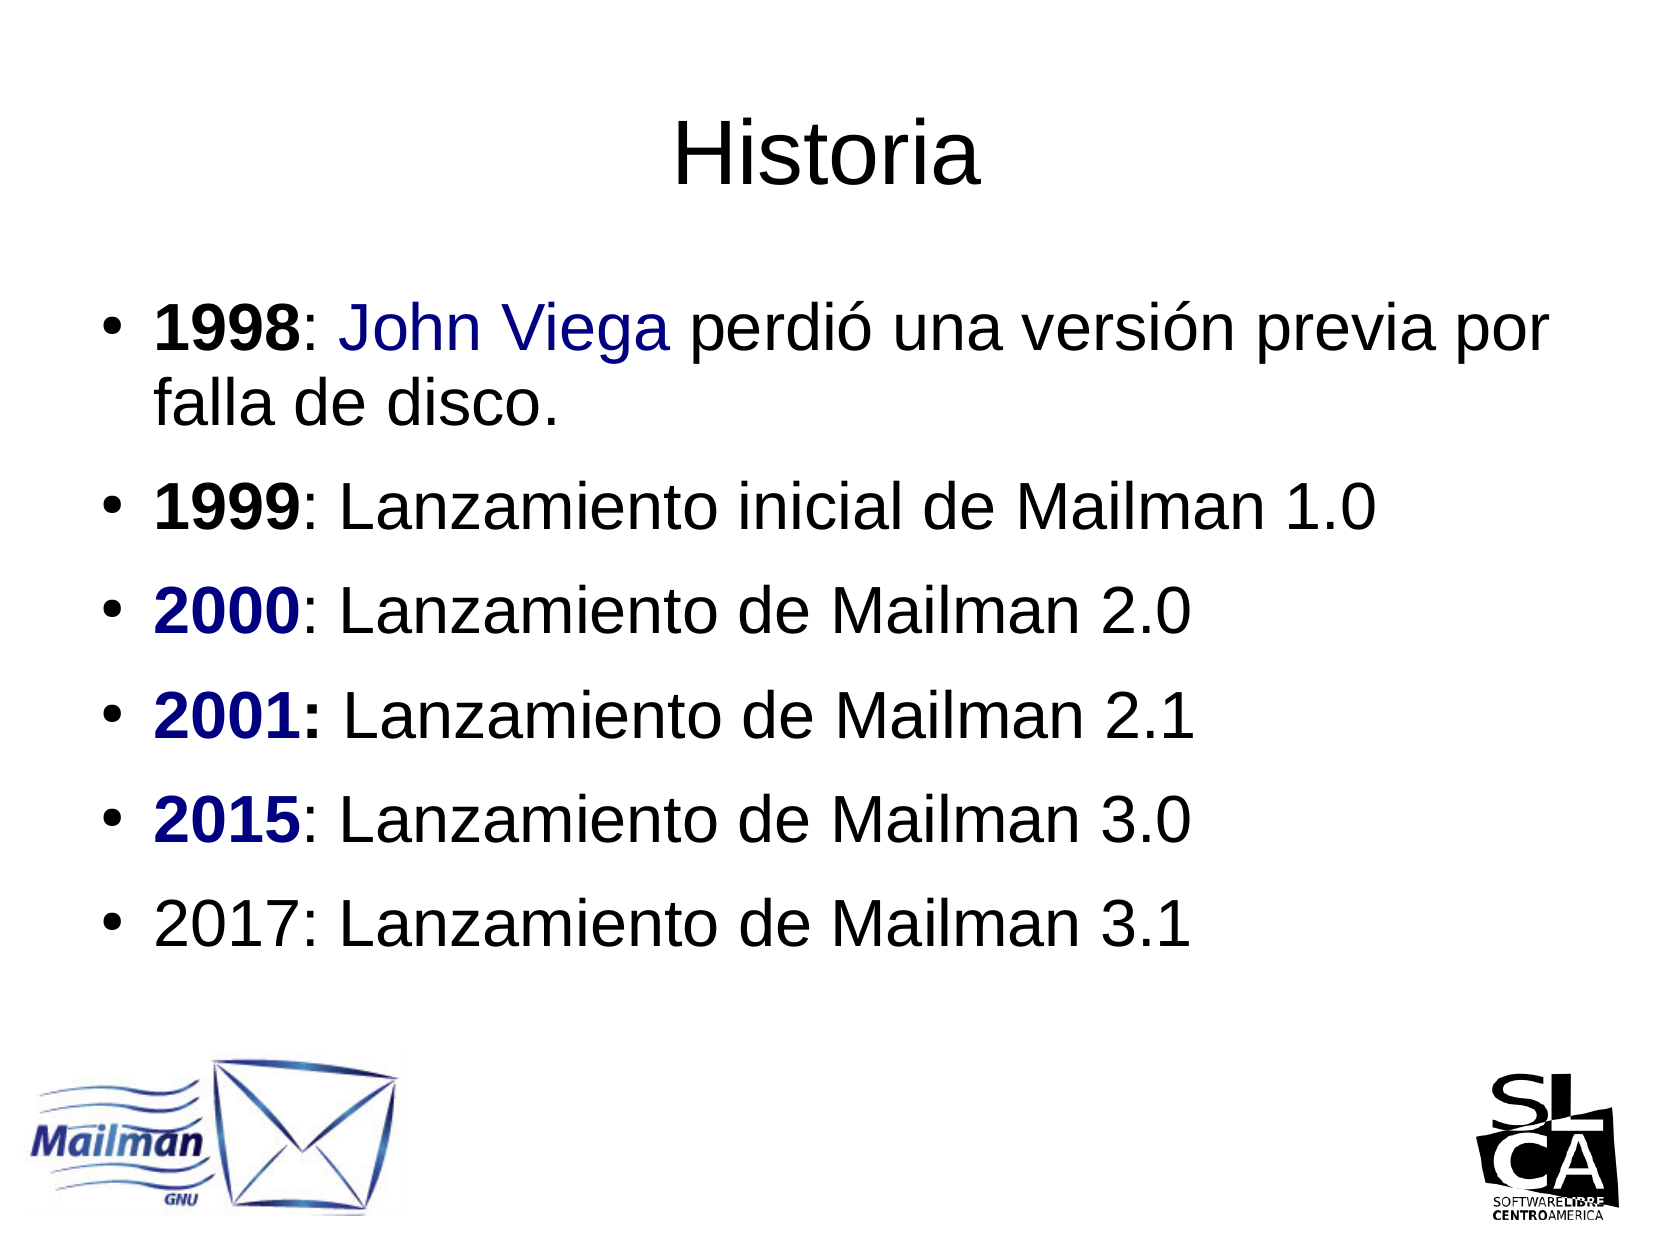

# Historia
1998: John Viega perdió una versión previa por falla de disco.
1999: Lanzamiento inicial de Mailman 1.0
2000: Lanzamiento de Mailman 2.0
2001: Lanzamiento de Mailman 2.1
2015: Lanzamiento de Mailman 3.0
2017: Lanzamiento de Mailman 3.1